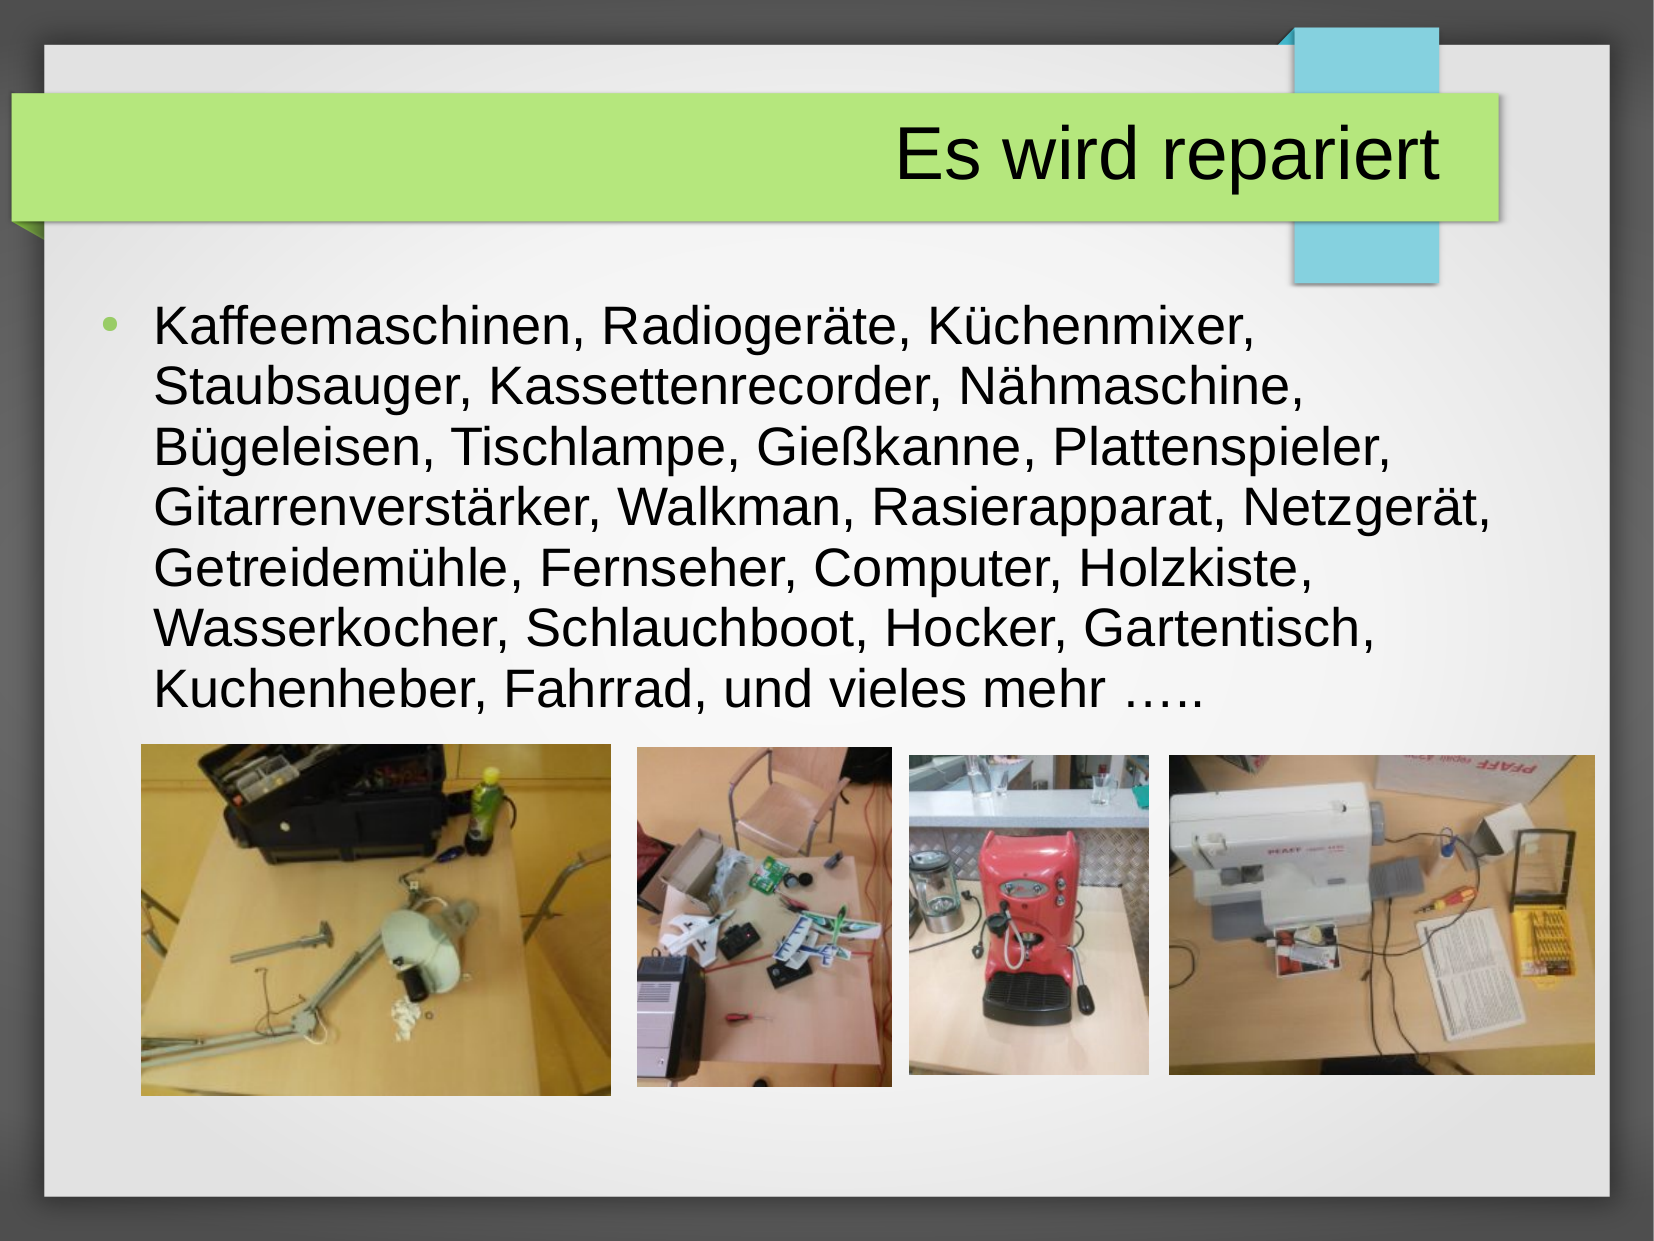

# Es wird repariert
Kaffeemaschinen, Radiogeräte, Küchenmixer, Staubsauger, Kassettenrecorder, Nähmaschine, Bügeleisen, Tischlampe, Gießkanne, Plattenspieler, Gitarrenverstärker, Walkman, Rasierapparat, Netzgerät, Getreidemühle, Fernseher, Computer, Holzkiste, Wasserkocher, Schlauchboot, Hocker, Gartentisch, Kuchenheber, Fahrrad, und vieles mehr …..